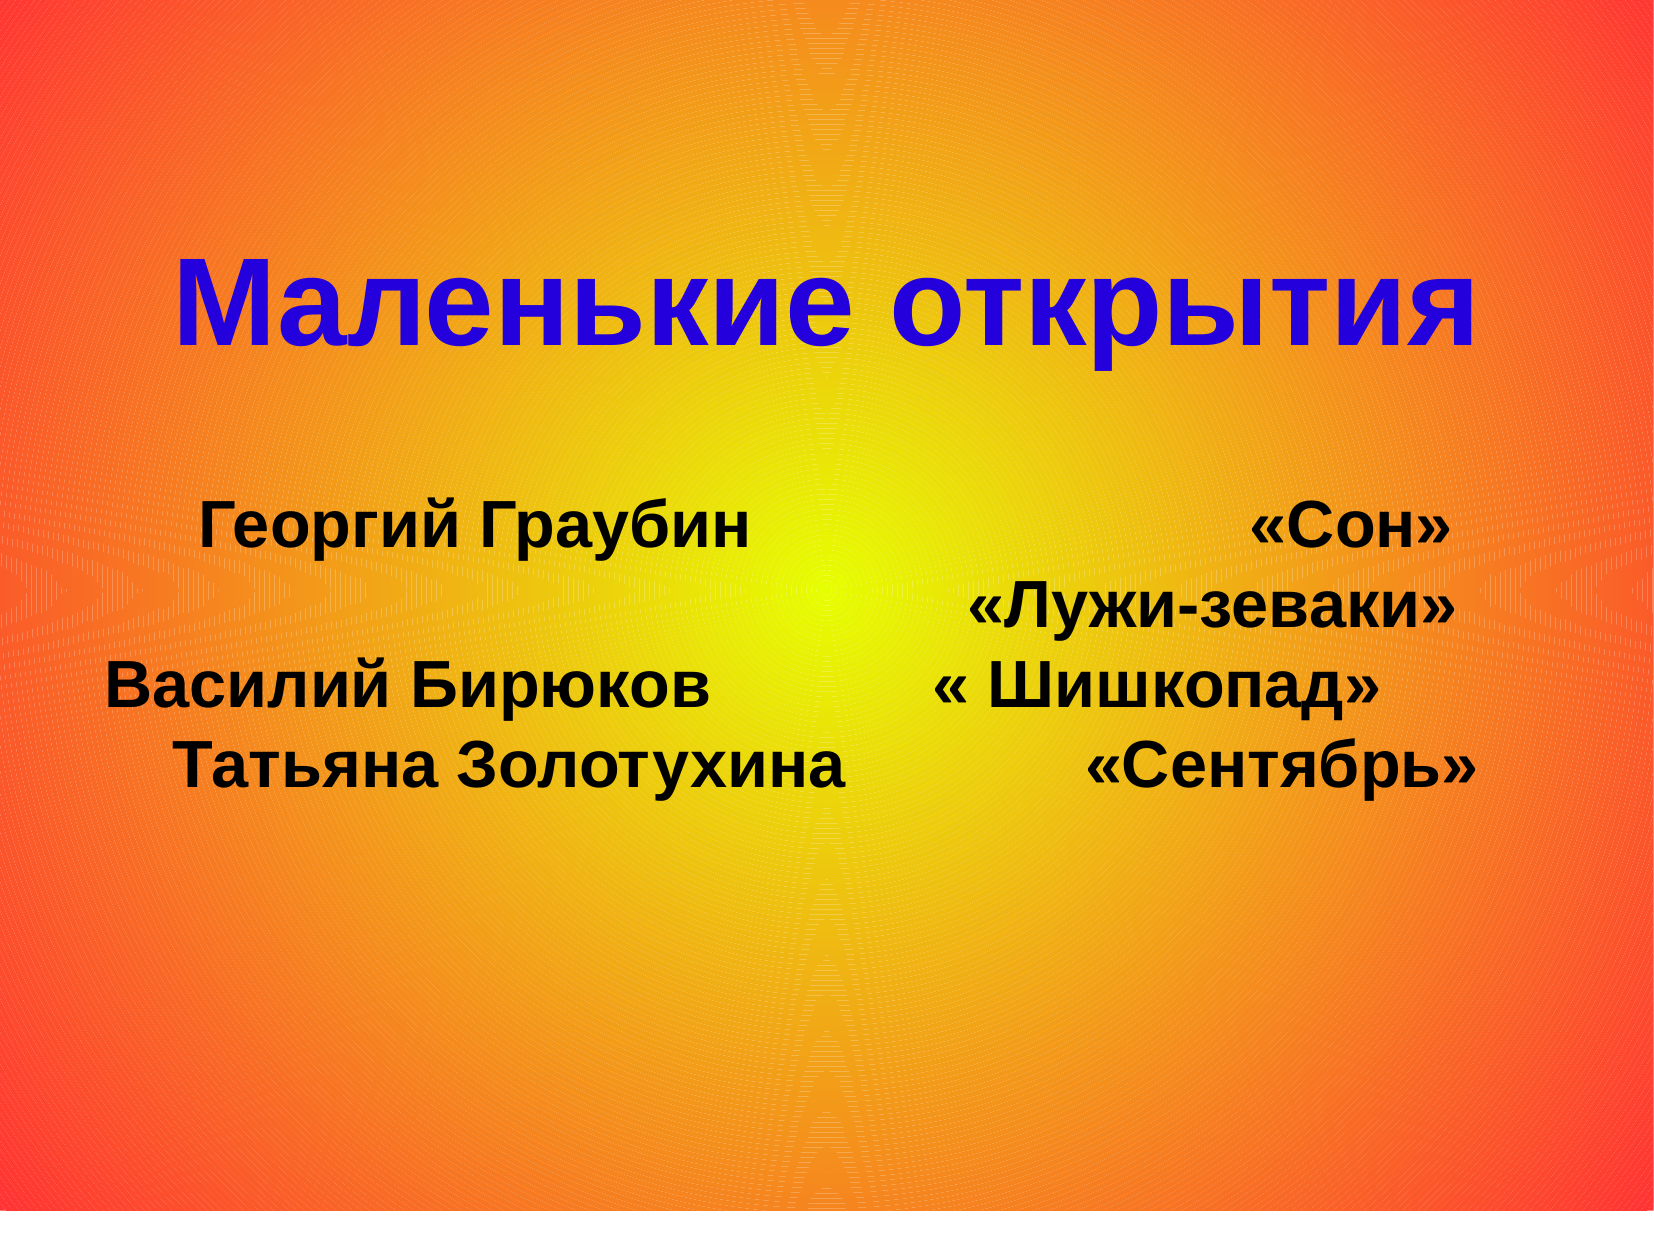

# Маленькие открытия Георгий Граубин «Сон» «Лужи-зеваки» Василий Бирюков « Шишкопад» Татьяна Золотухина «Сентябрь»